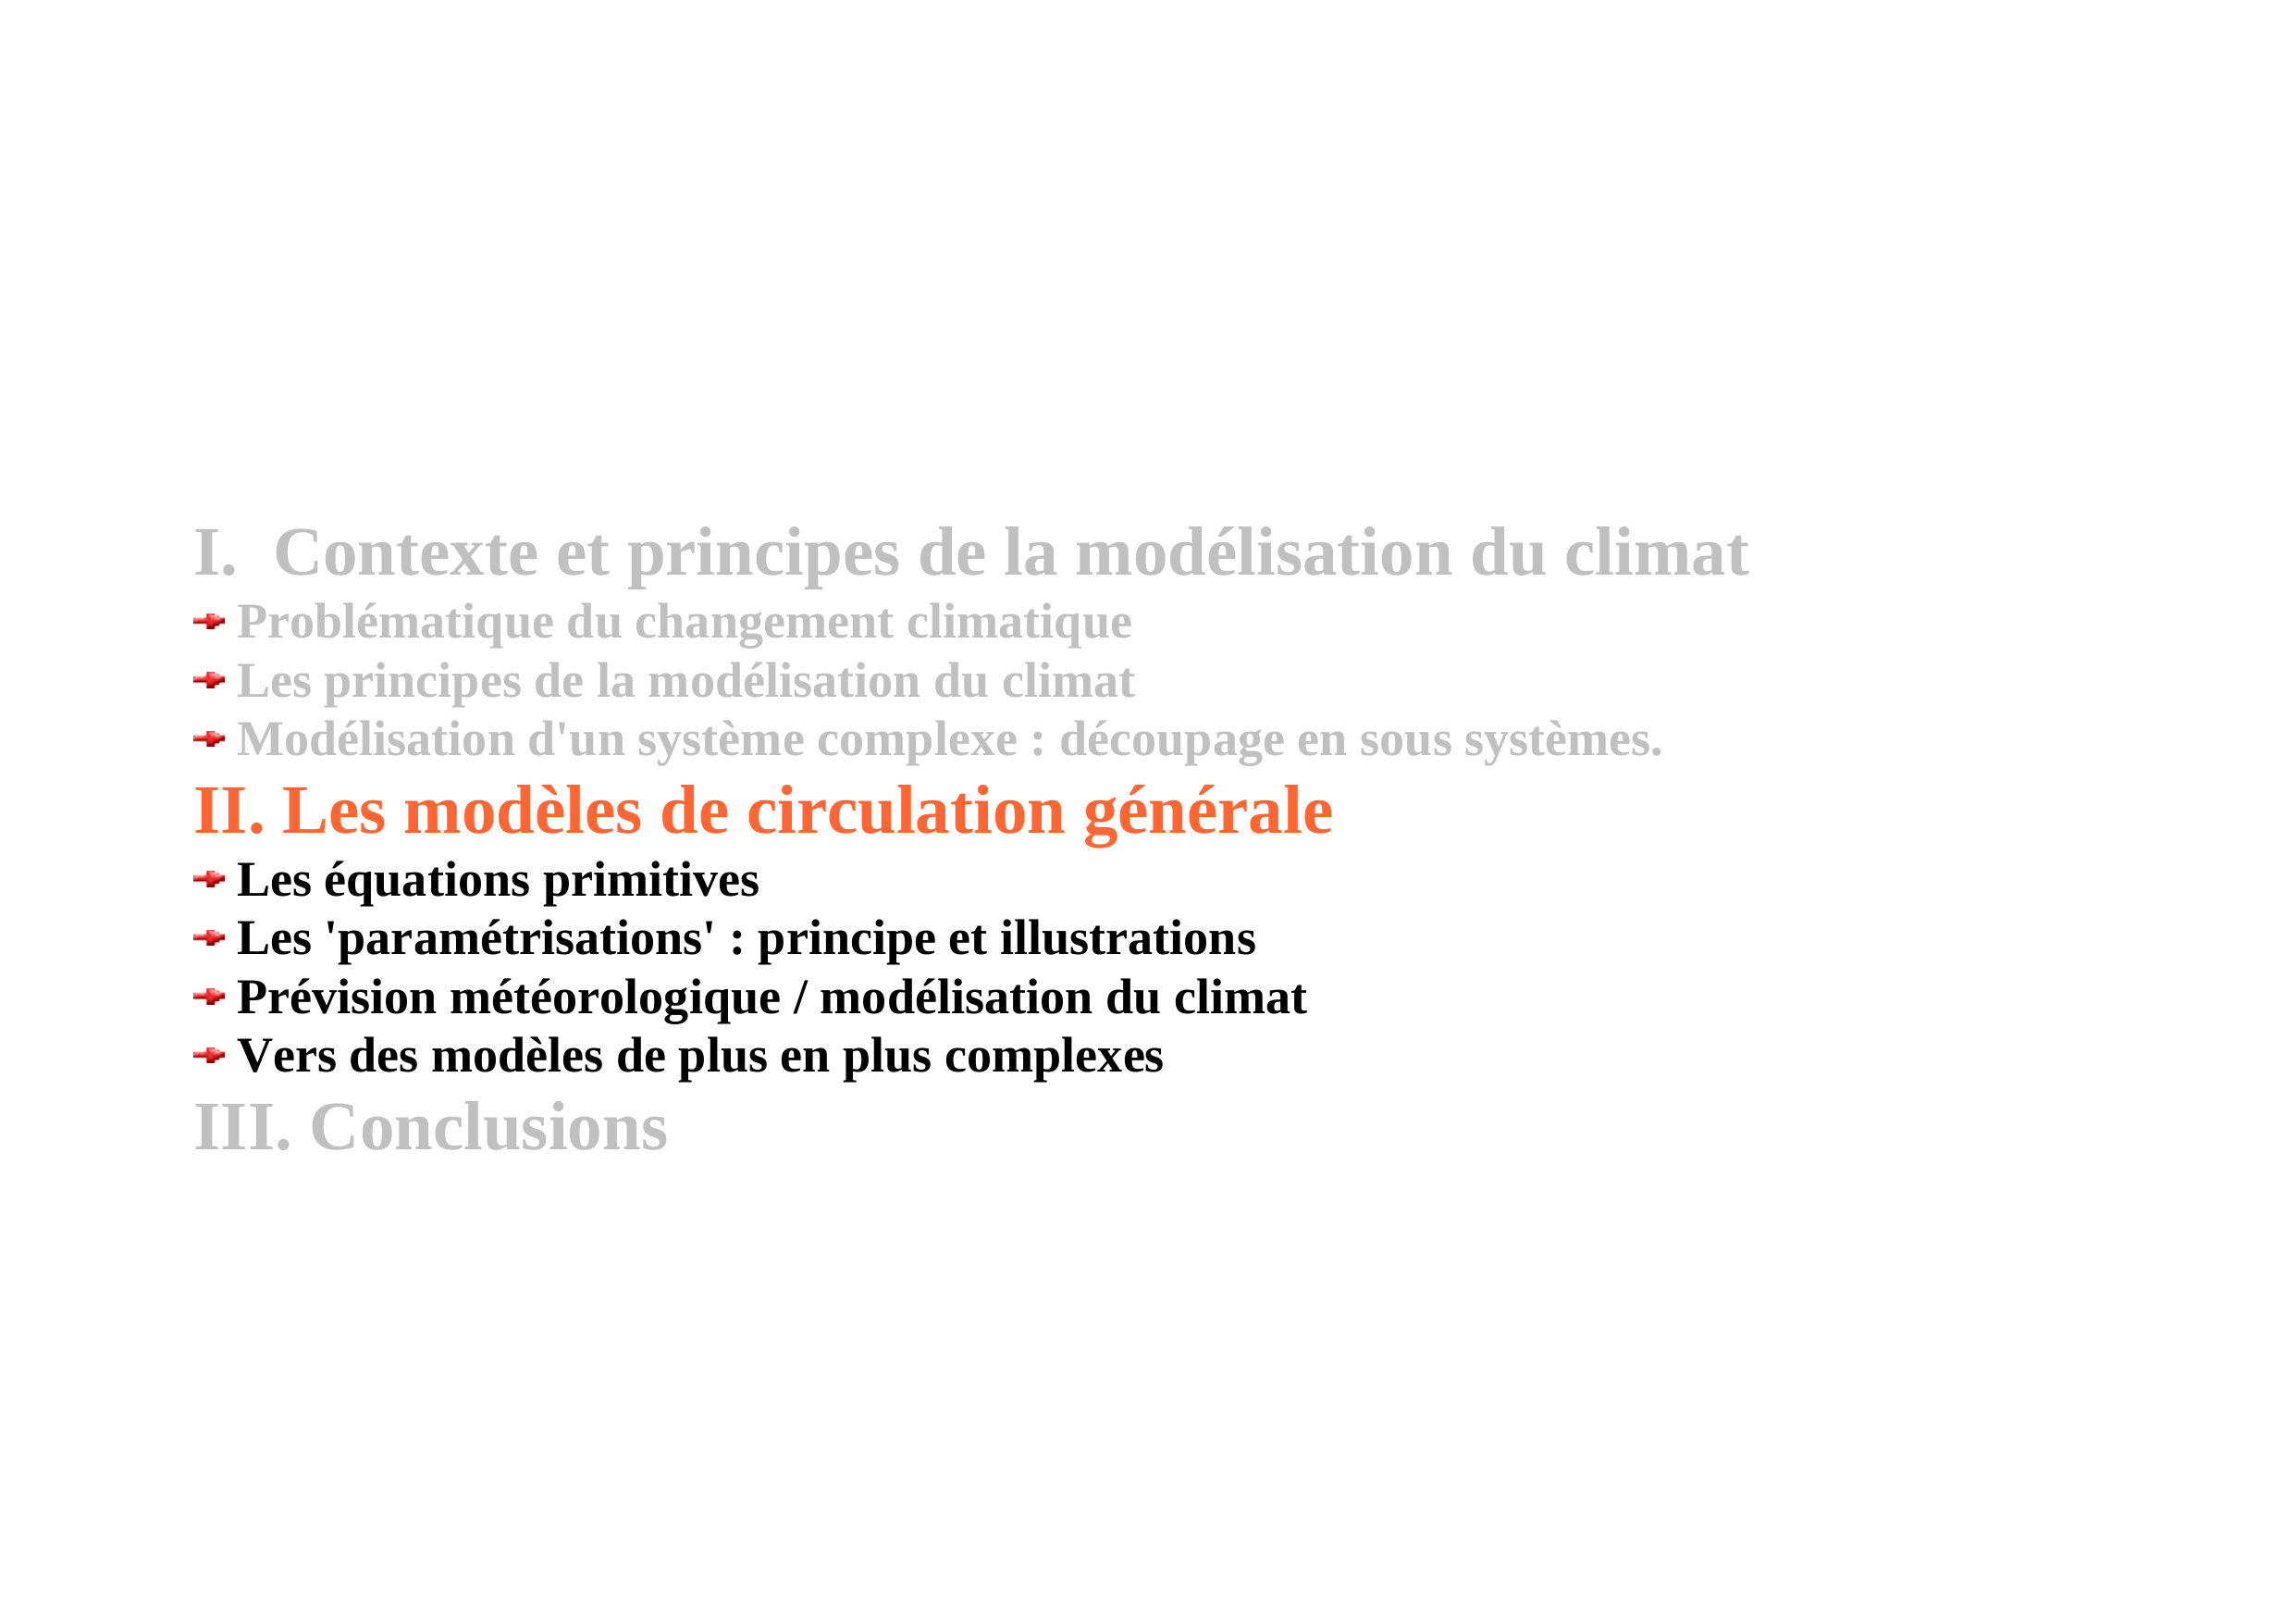

I. Contexte et principes de la modélisation du climat
 Problématique du changement climatique
 Les principes de la modélisation du climat
 Modélisation d'un système complexe : découpage en sous systèmes.
II. Les modèles de circulation générale
 Les équations primitives
 Les 'paramétrisations' : principe et illustrations
 Prévision météorologique / modélisation du climat
 Vers des modèles de plus en plus complexes
III. Conclusions